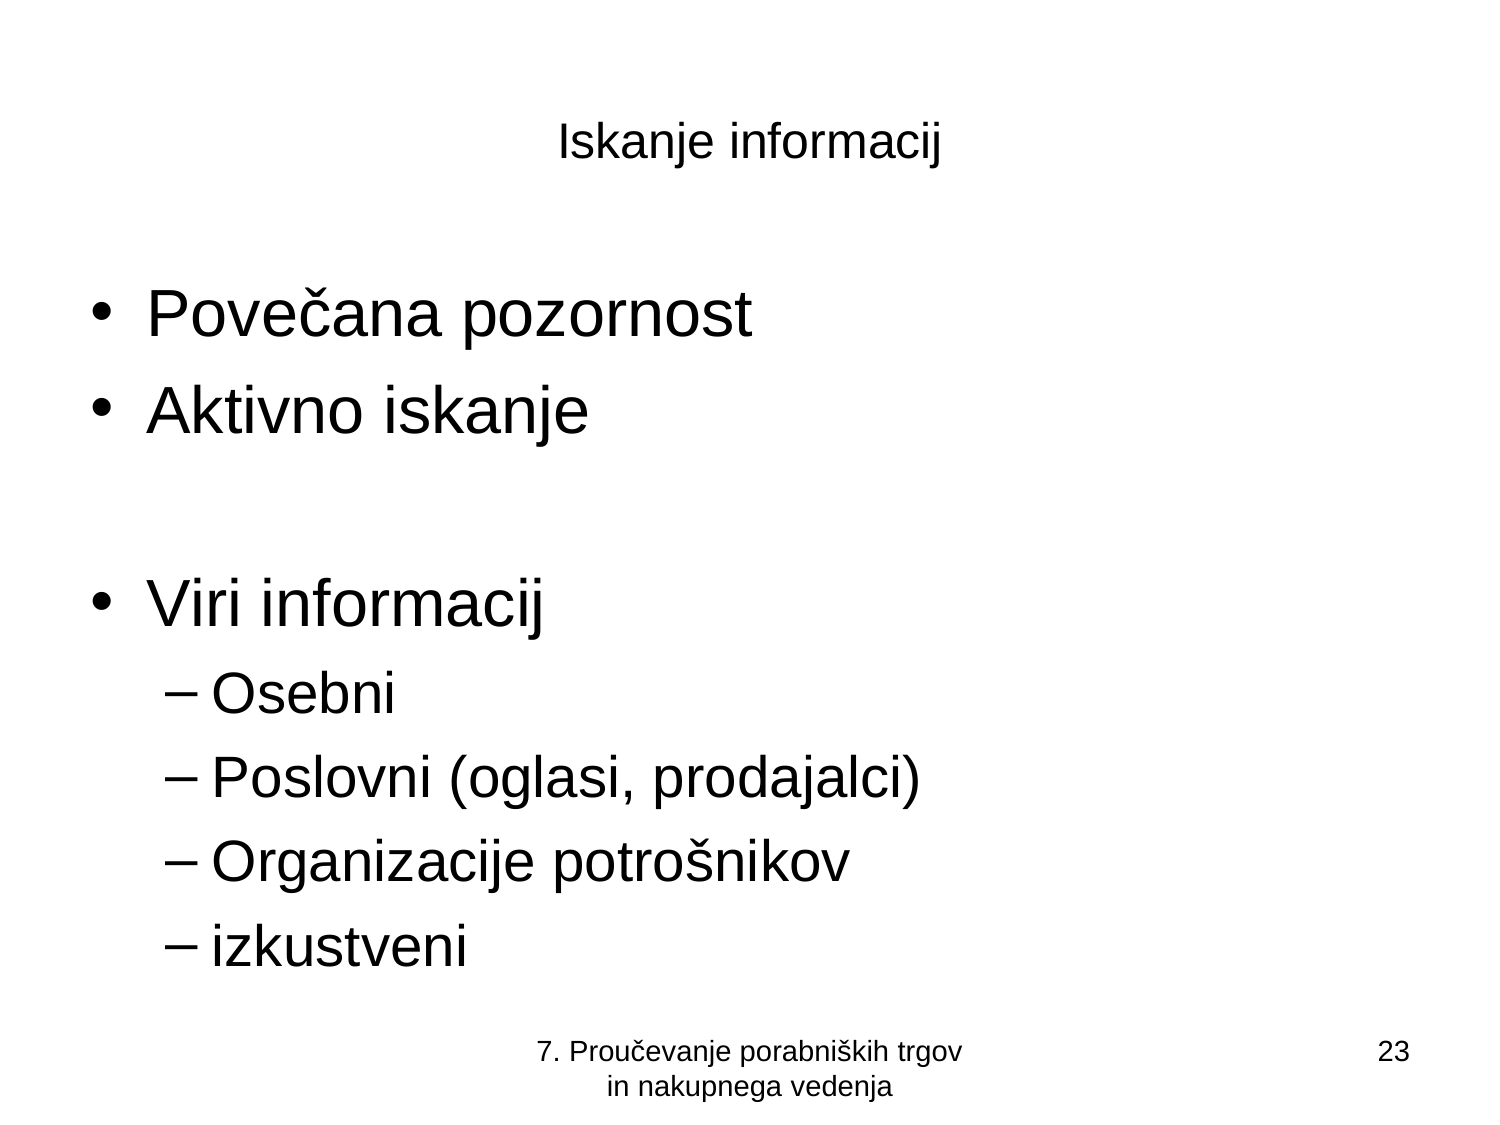

# Iskanje informacij
Povečana pozornost
Aktivno iskanje
Viri informacij
Osebni
Poslovni (oglasi, prodajalci)
Organizacije potrošnikov
izkustveni
7. Proučevanje porabniških trgov in nakupnega vedenja